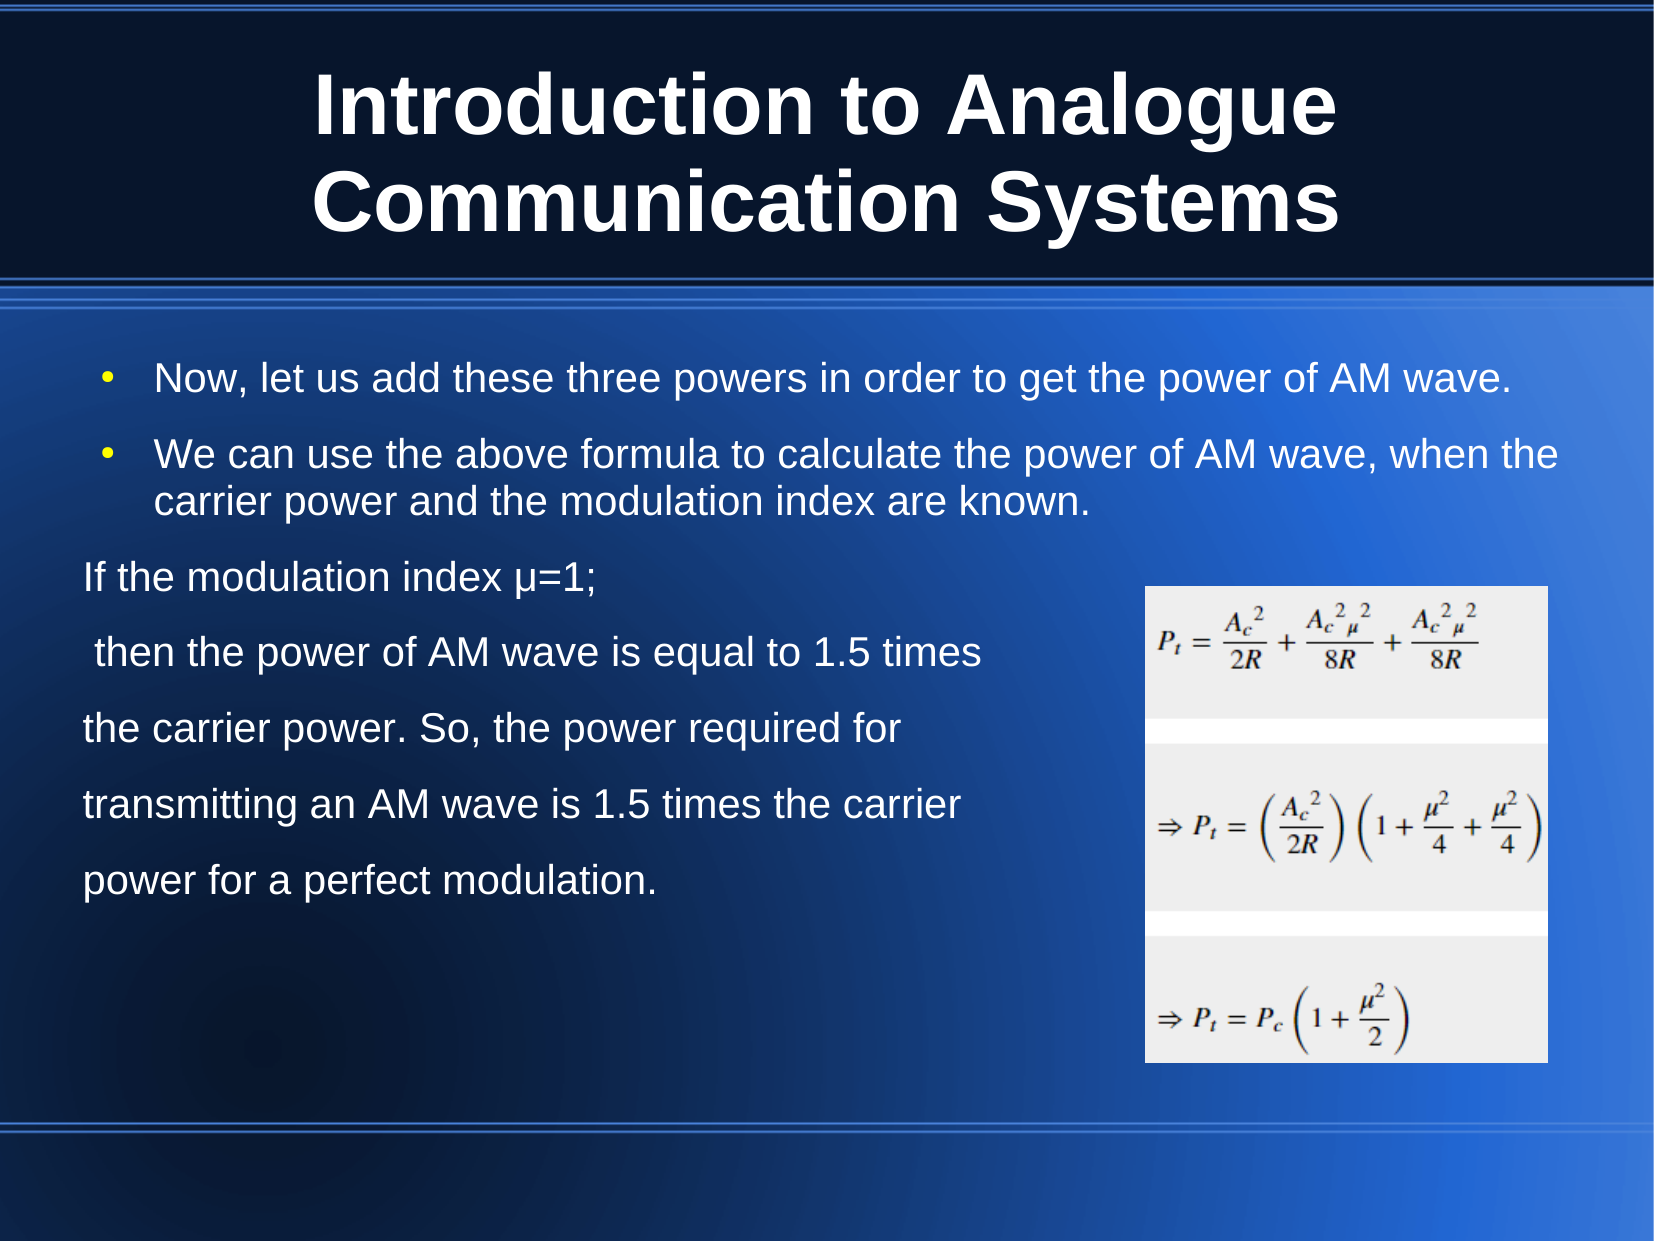

# Introduction to Analogue Communication Systems
Now, let us add these three powers in order to get the power of AM wave.
We can use the above formula to calculate the power of AM wave, when the carrier power and the modulation index are known.
If the modulation index μ=1;
 then the power of AM wave is equal to 1.5 times
the carrier power. So, the power required for
transmitting an AM wave is 1.5 times the carrier
power for a perfect modulation.